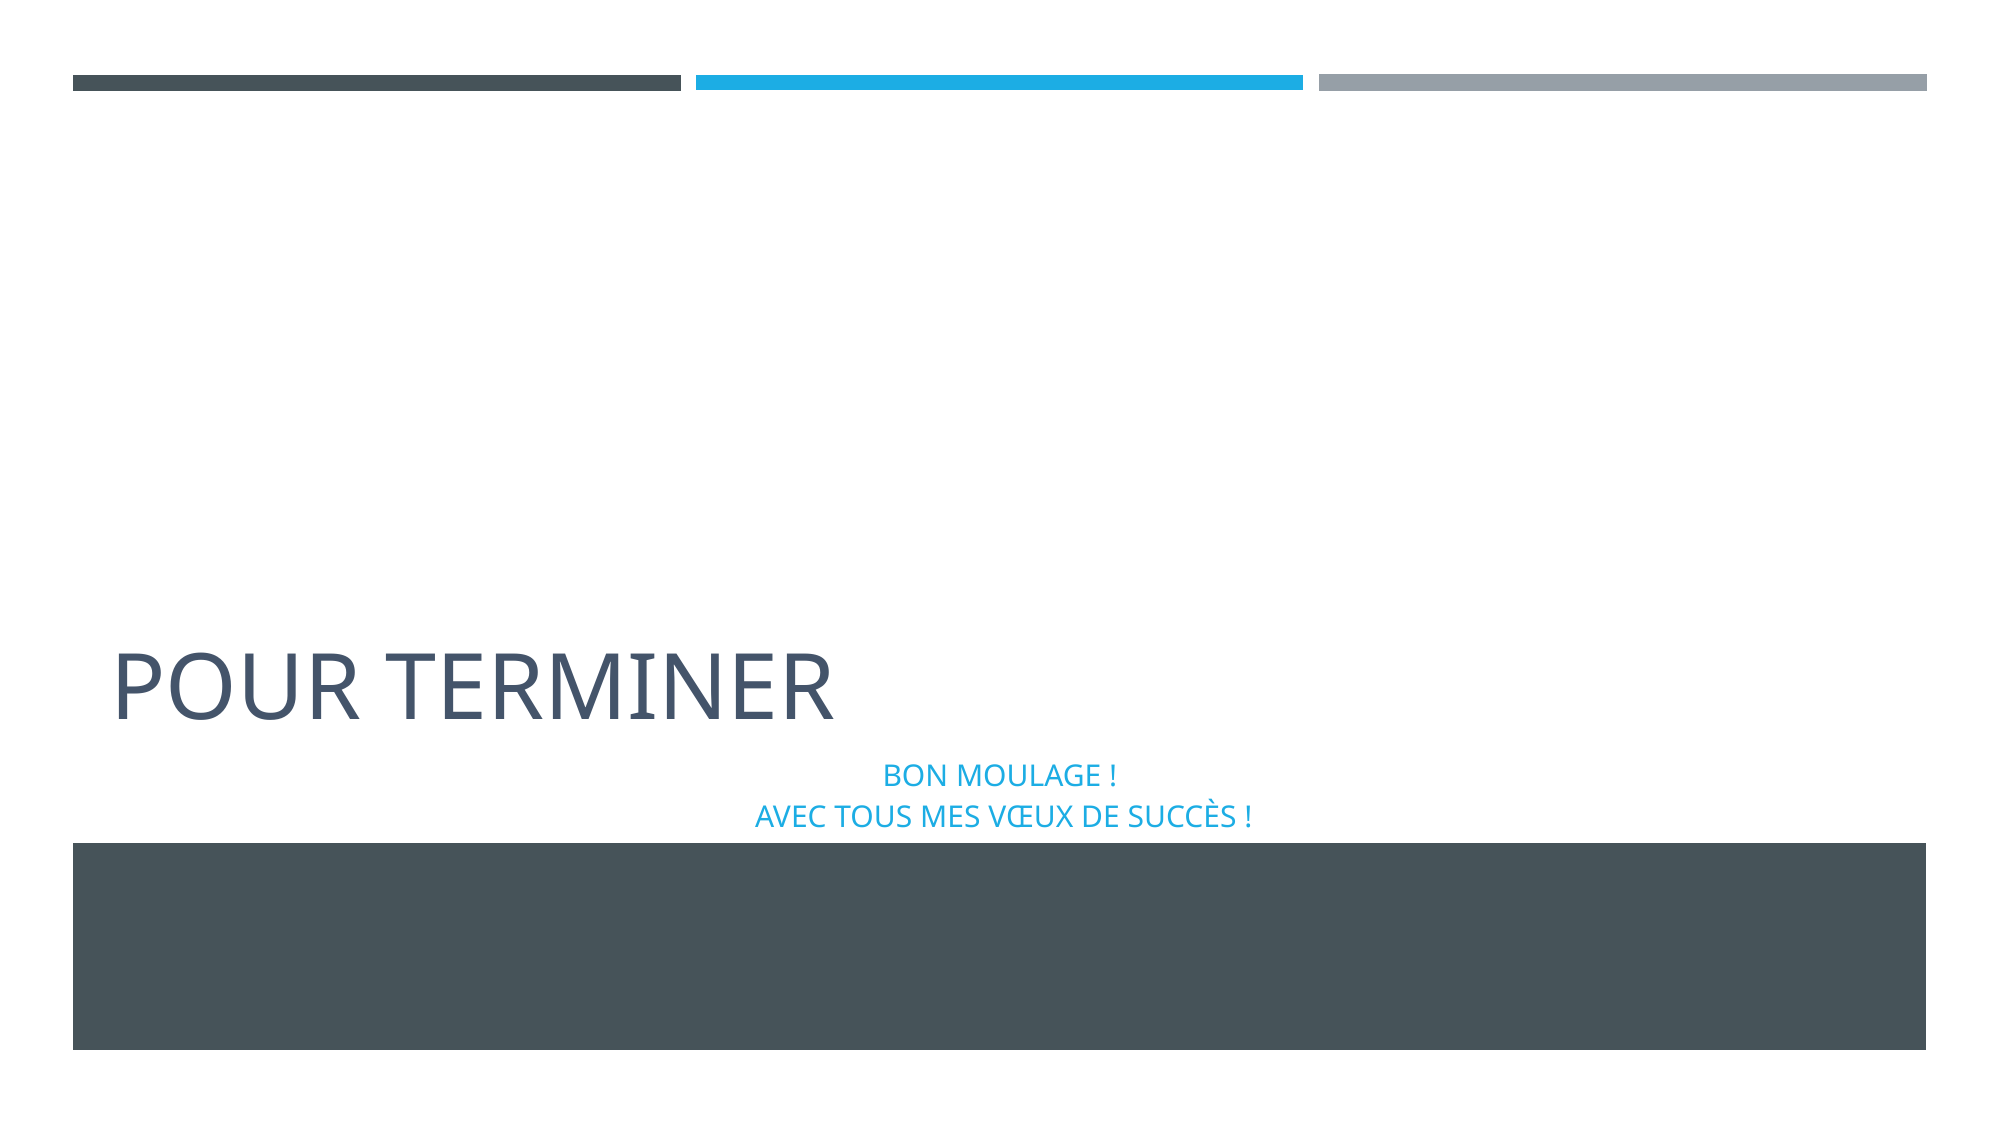

# Pour terminer
Bon moulage !
 Avec tous mes vœux de succès !